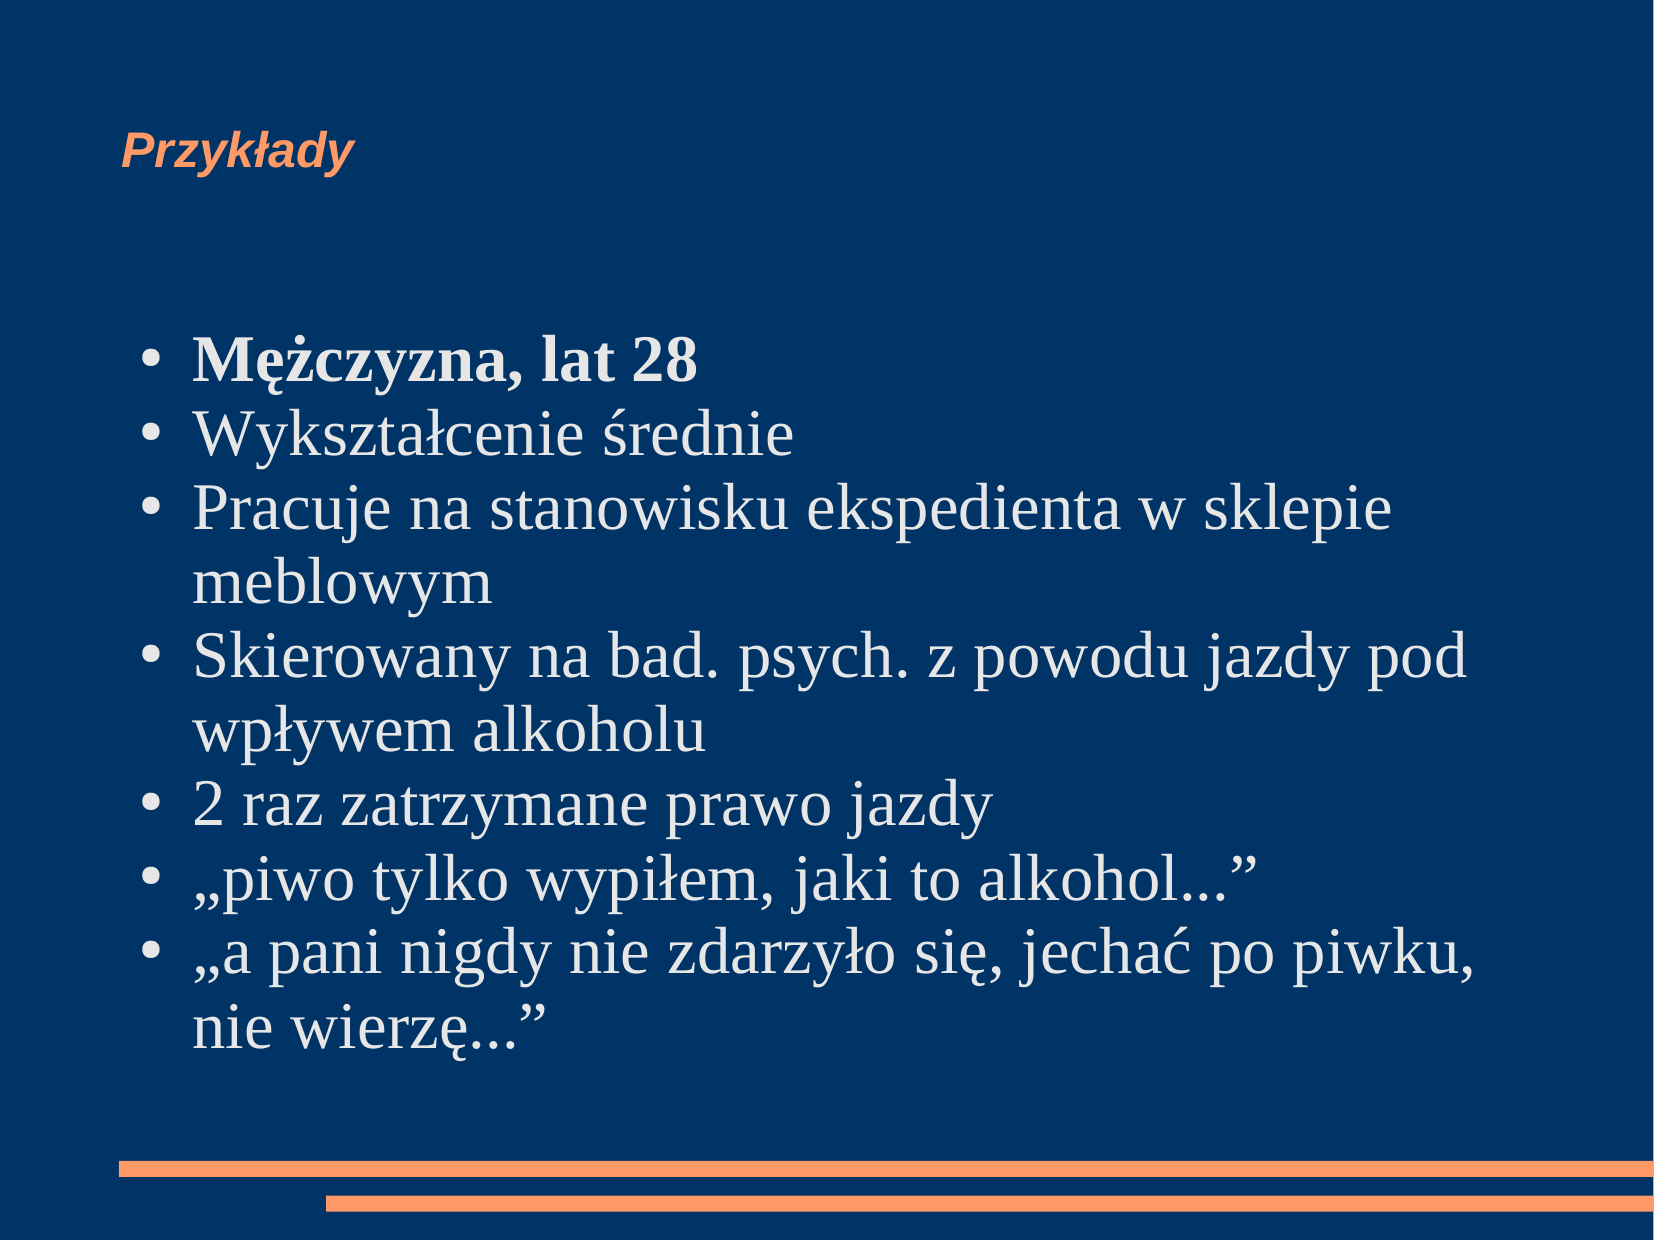

# Przykłady
Mężczyzna, lat 28
Wykształcenie średnie
Pracuje na stanowisku ekspedienta w sklepie meblowym
Skierowany na bad. psych. z powodu jazdy pod wpływem alkoholu
2 raz zatrzymane prawo jazdy
„piwo tylko wypiłem, jaki to alkohol...”
„a pani nigdy nie zdarzyło się, jechać po piwku, nie wierzę...”